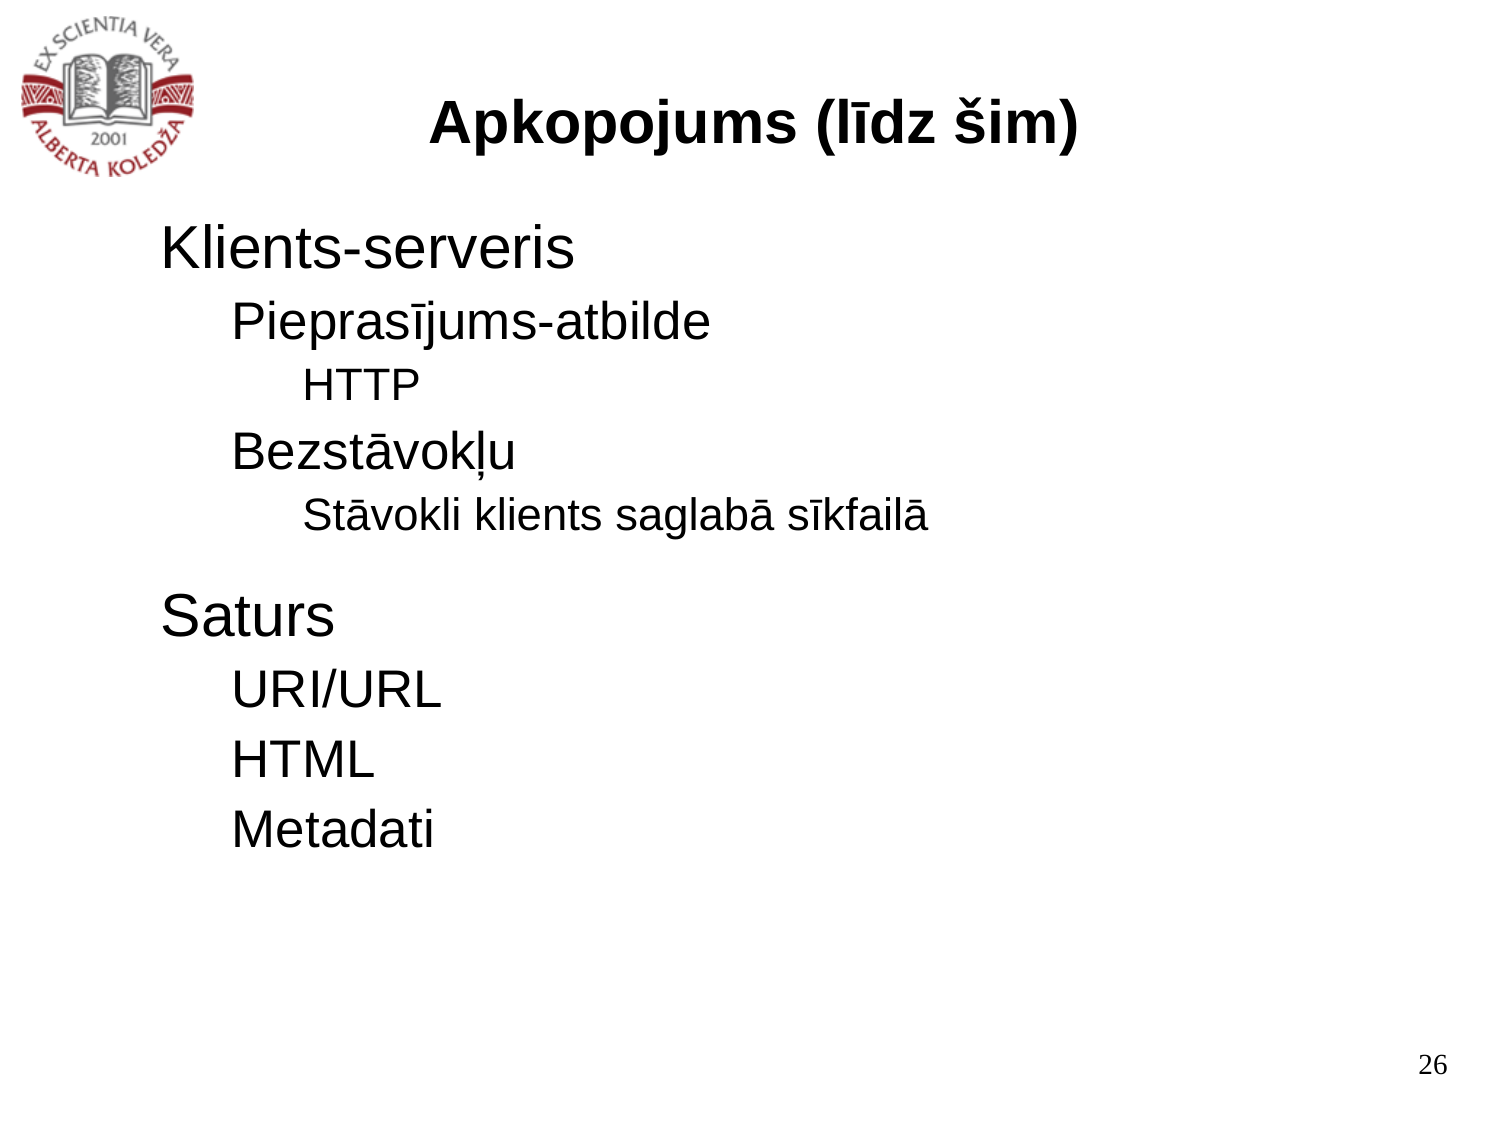

# Apkopojums (līdz šim)
Klients-serveris
Pieprasījums-atbilde
HTTP
Bezstāvokļu
Stāvokli klients saglabā sīkfailā
Saturs
URI/URL
HTML
Metadati